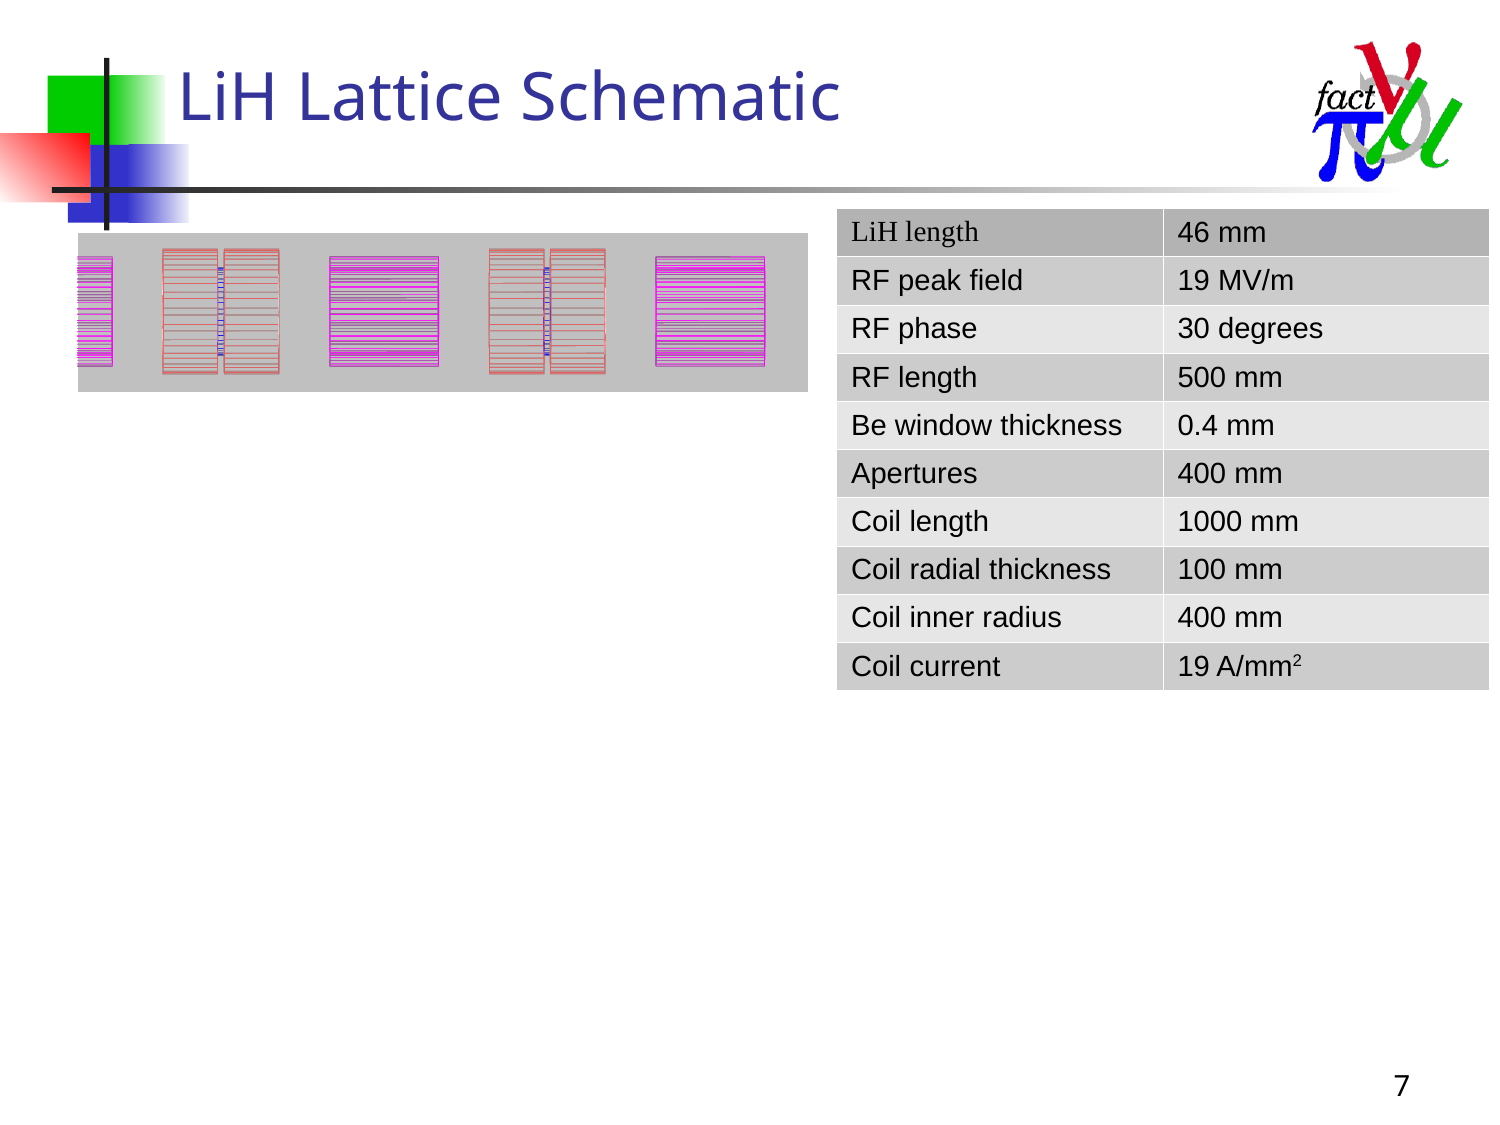

# LiH Lattice Schematic
| LiH length | 46 mm |
| --- | --- |
| RF peak field | 19 MV/m |
| RF phase | 30 degrees |
| RF length | 500 mm |
| Be window thickness | 0.4 mm |
| Apertures | 400 mm |
| Coil length | 1000 mm |
| Coil radial thickness | 100 mm |
| Coil inner radius | 400 mm |
| Coil current | 19 A/mm2 |
7